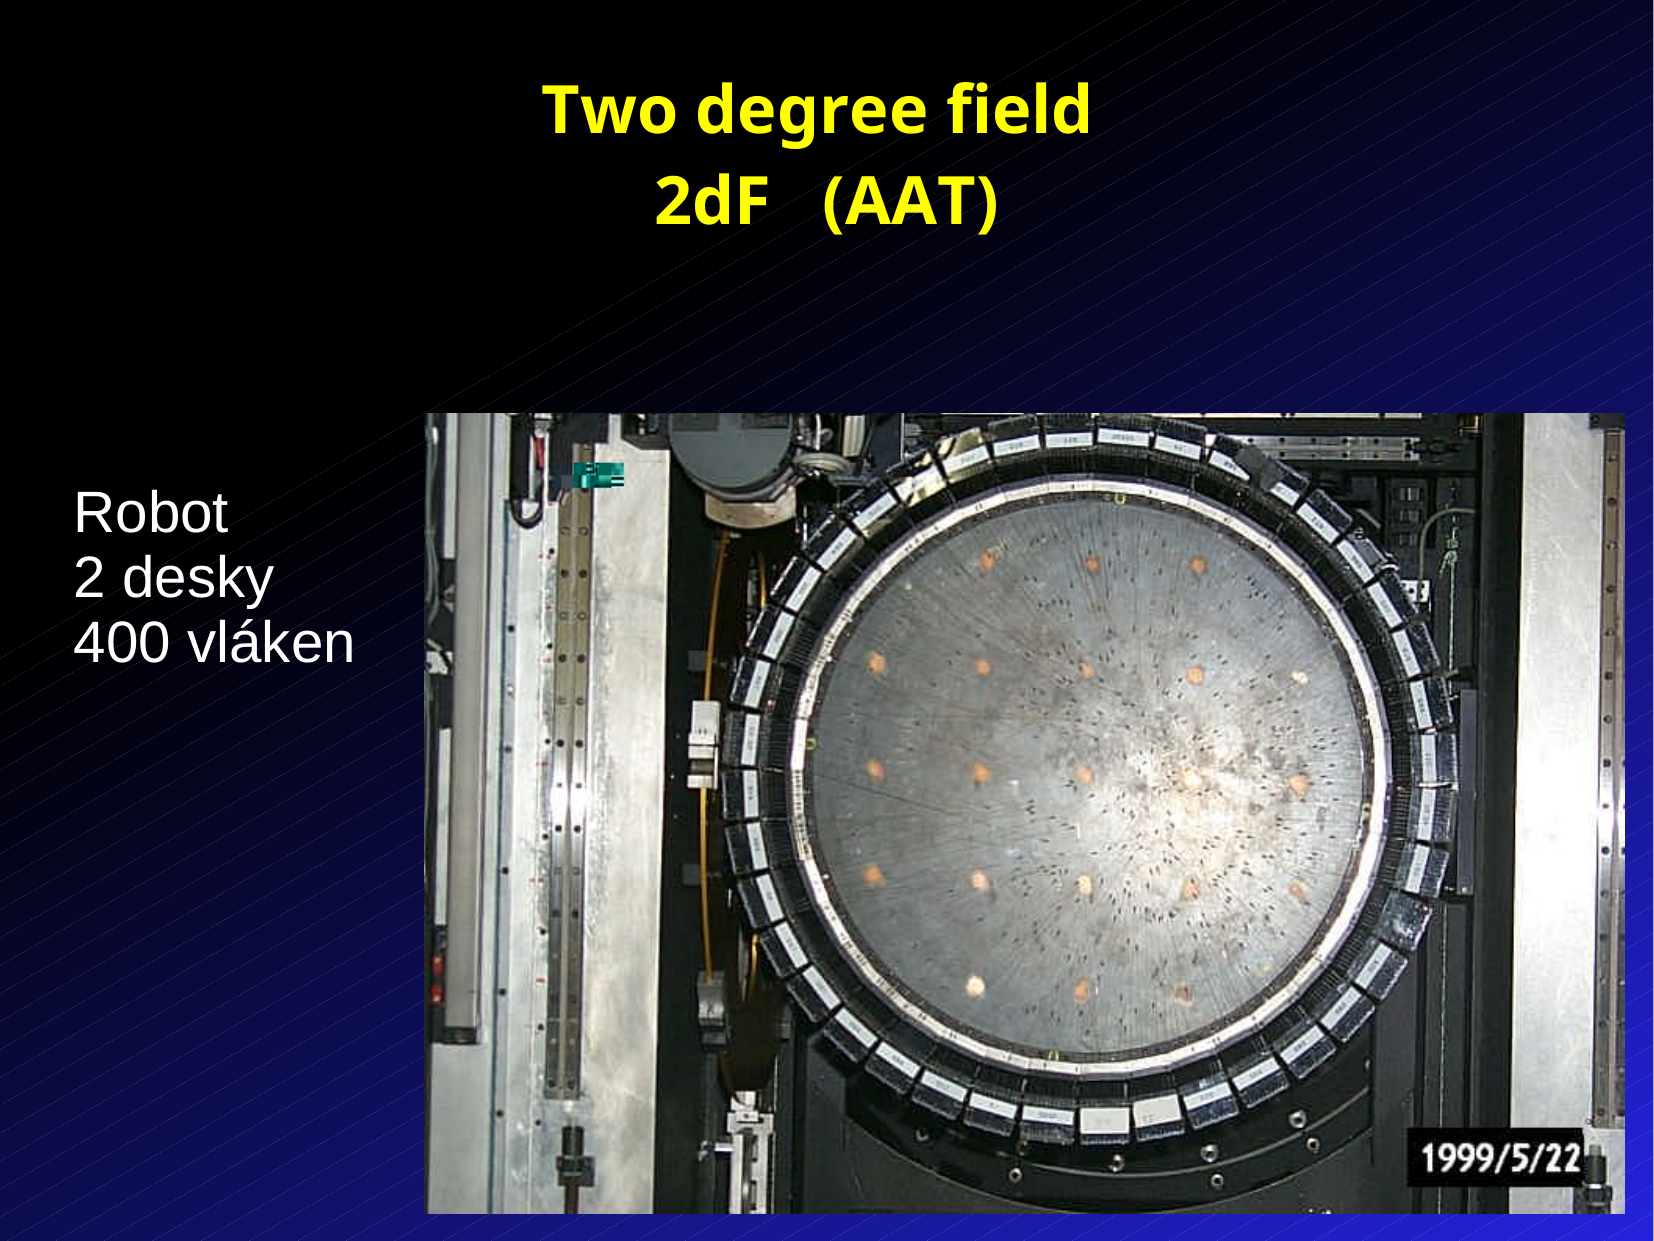

# Two degree field 2dF (AAT)
Robot
2 desky
400 vláken